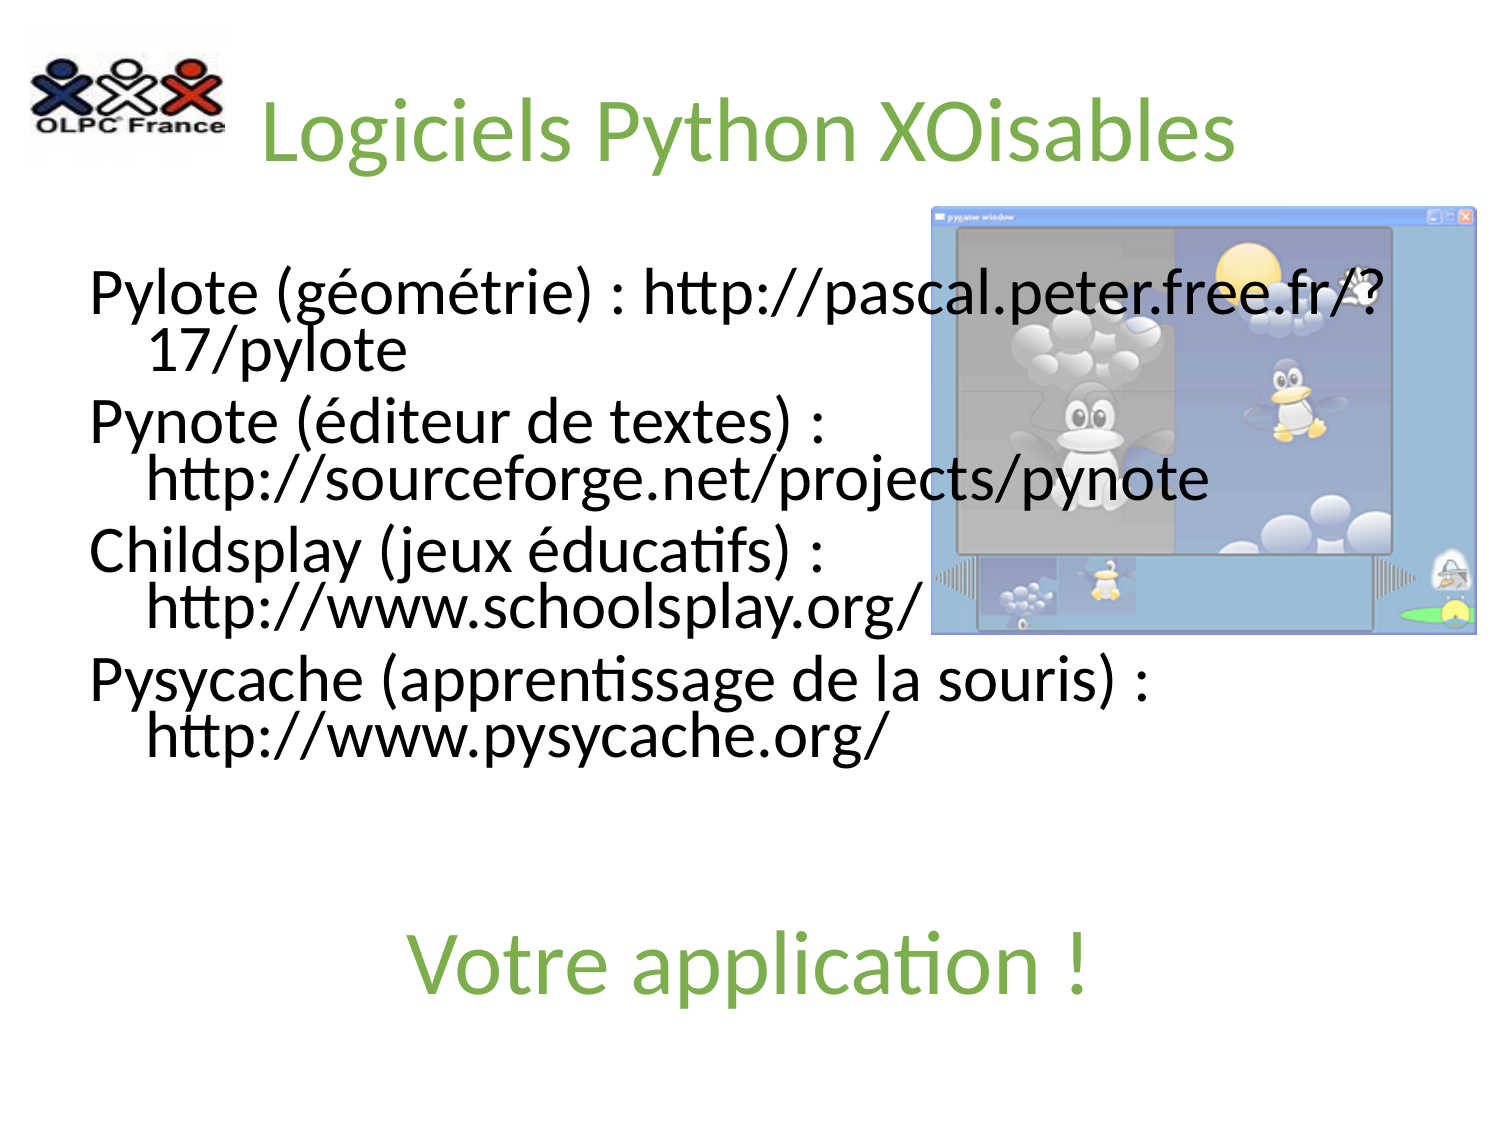

# Logiciels Python XOisables
Pylote (géométrie) : http://pascal.peter.free.fr/?17/pylote
Pynote (éditeur de textes) : http://sourceforge.net/projects/pynote
Childsplay (jeux éducatifs) : http://www.schoolsplay.org/
Pysycache (apprentissage de la souris) : http://www.pysycache.org/
Votre application !